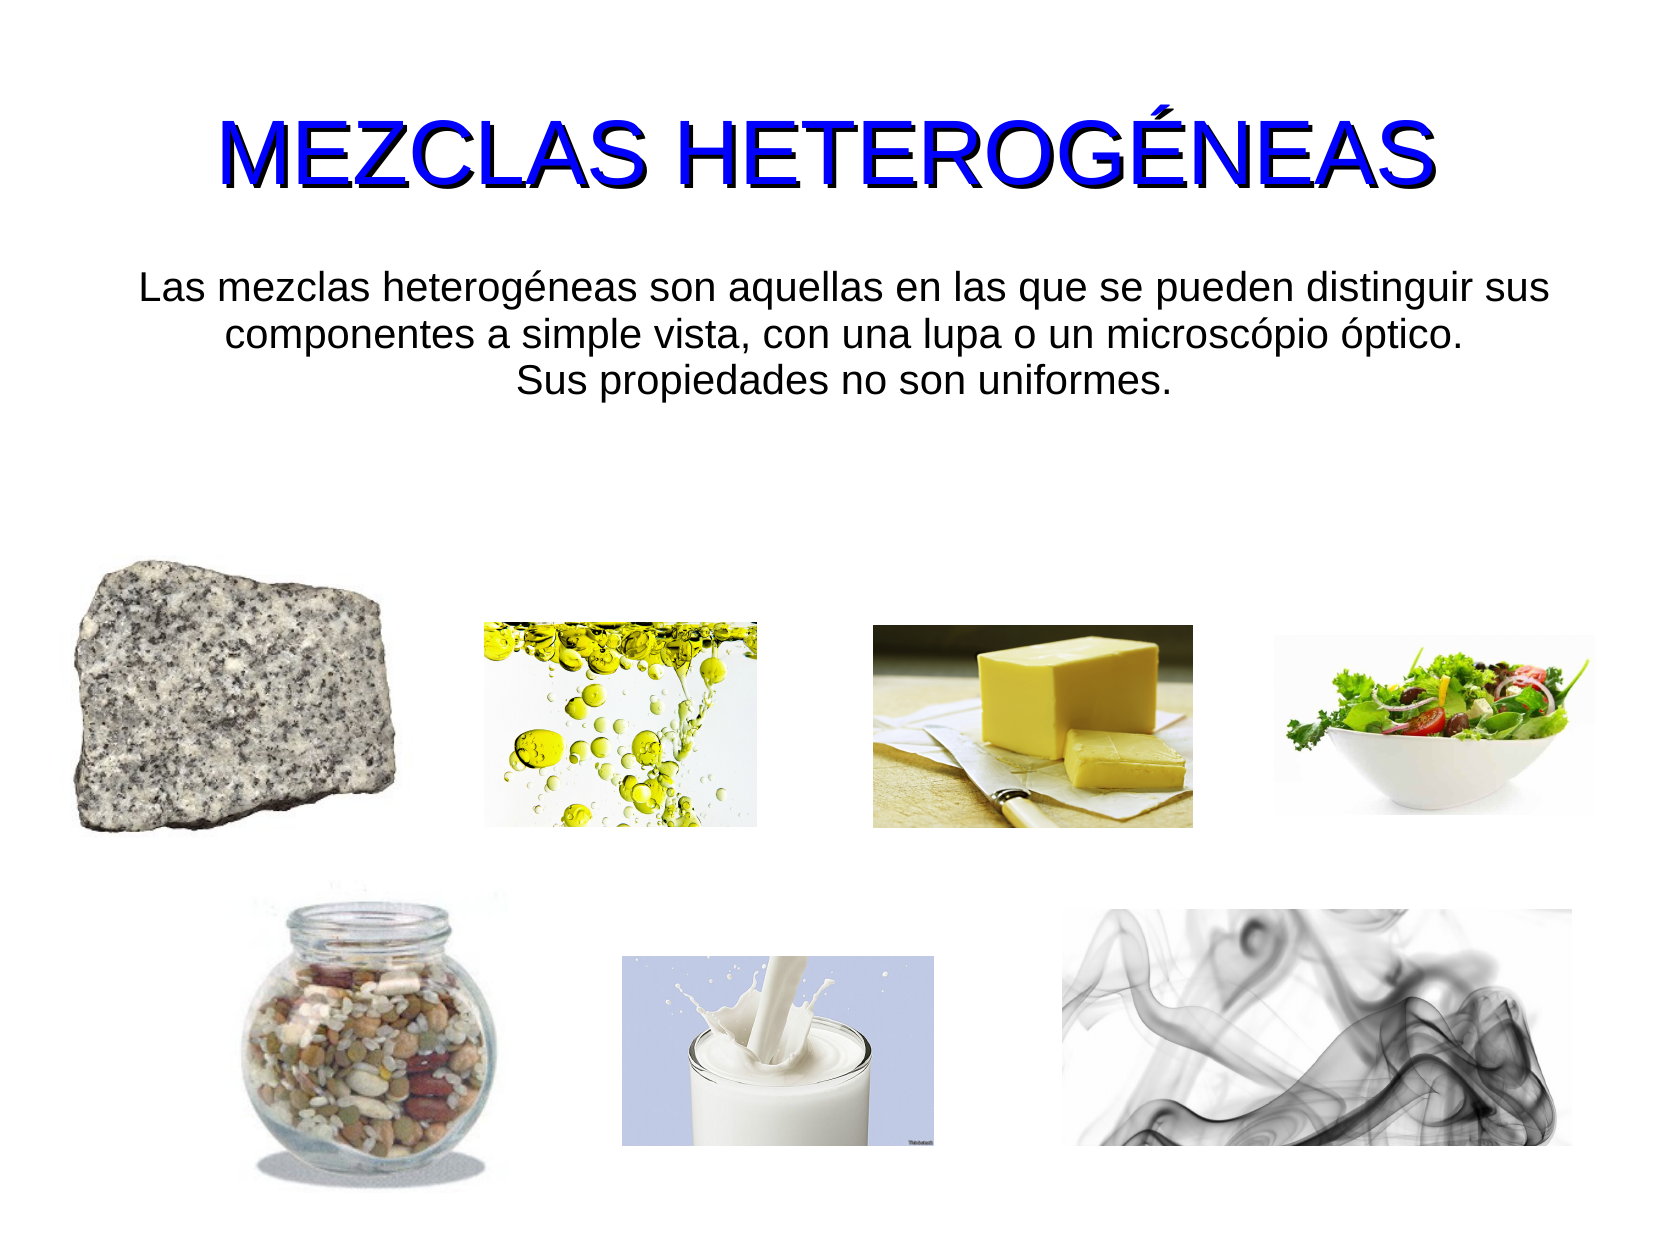

# MEZCLAS HETEROGÉNEAS
Las mezclas heterogéneas son aquellas en las que se pueden distinguir sus componentes a simple vista, con una lupa o un microscópio óptico.
Sus propiedades no son uniformes.